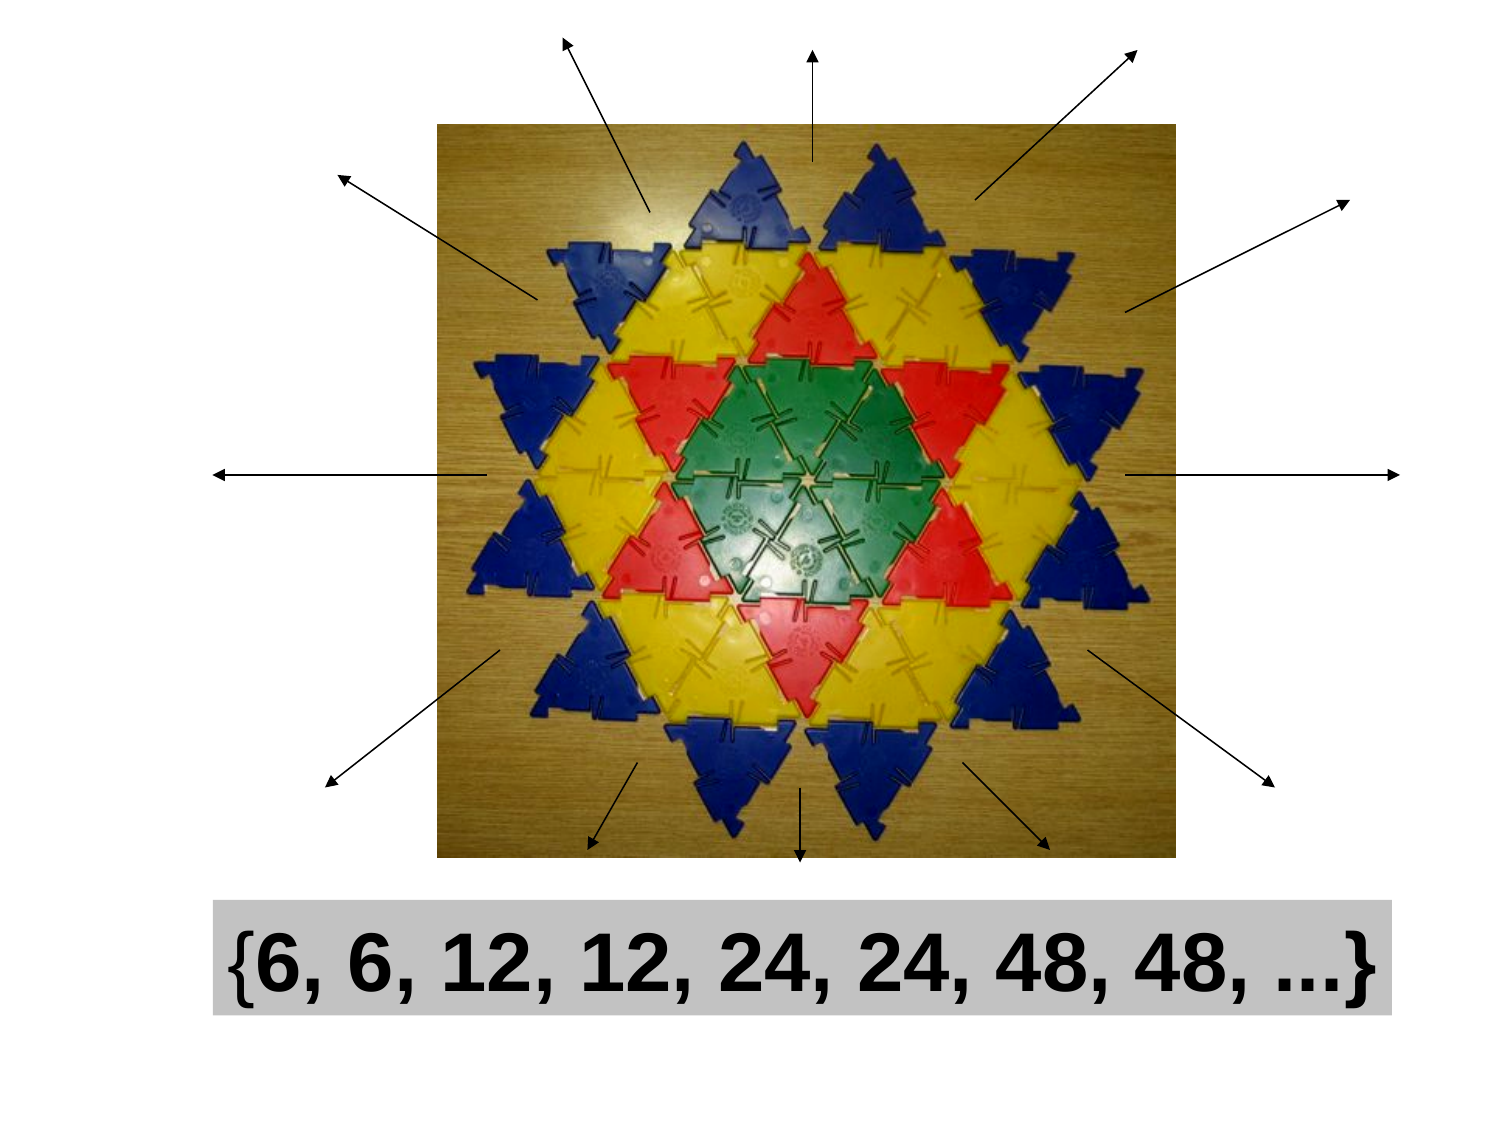

{6, 6, 12, 12, 24, 24, 48, 48, ...}